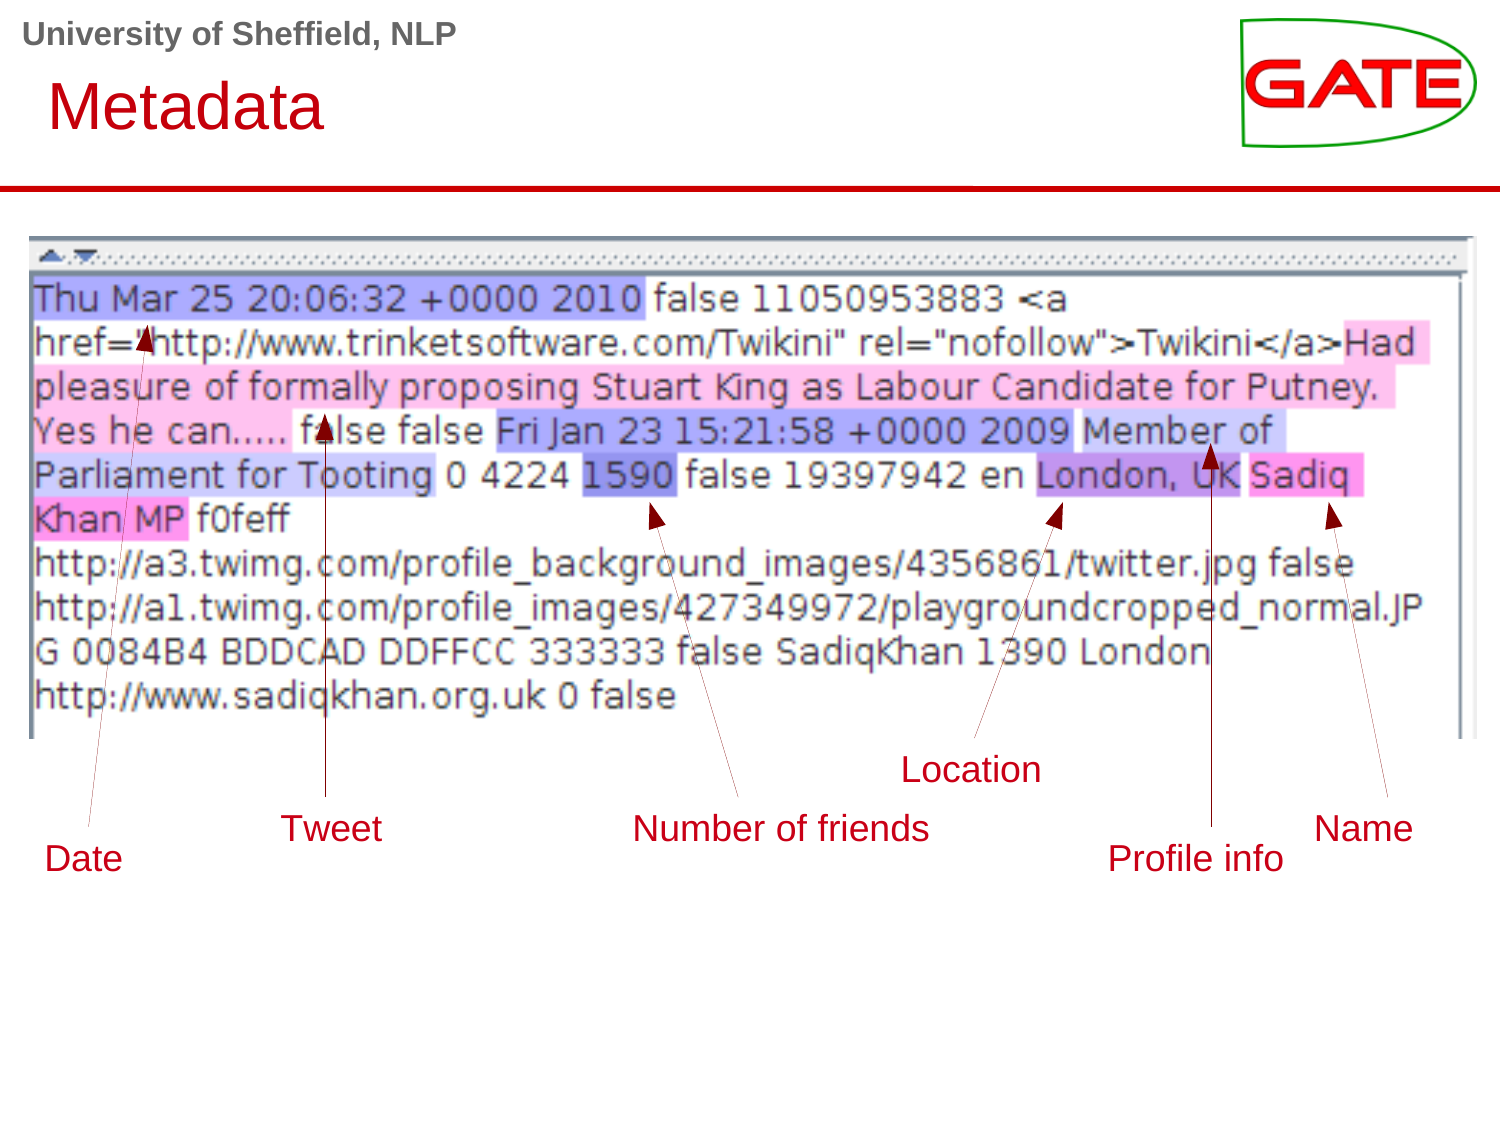

# Metadata
Location
Tweet
Number of friends
Name
Date
Profile info